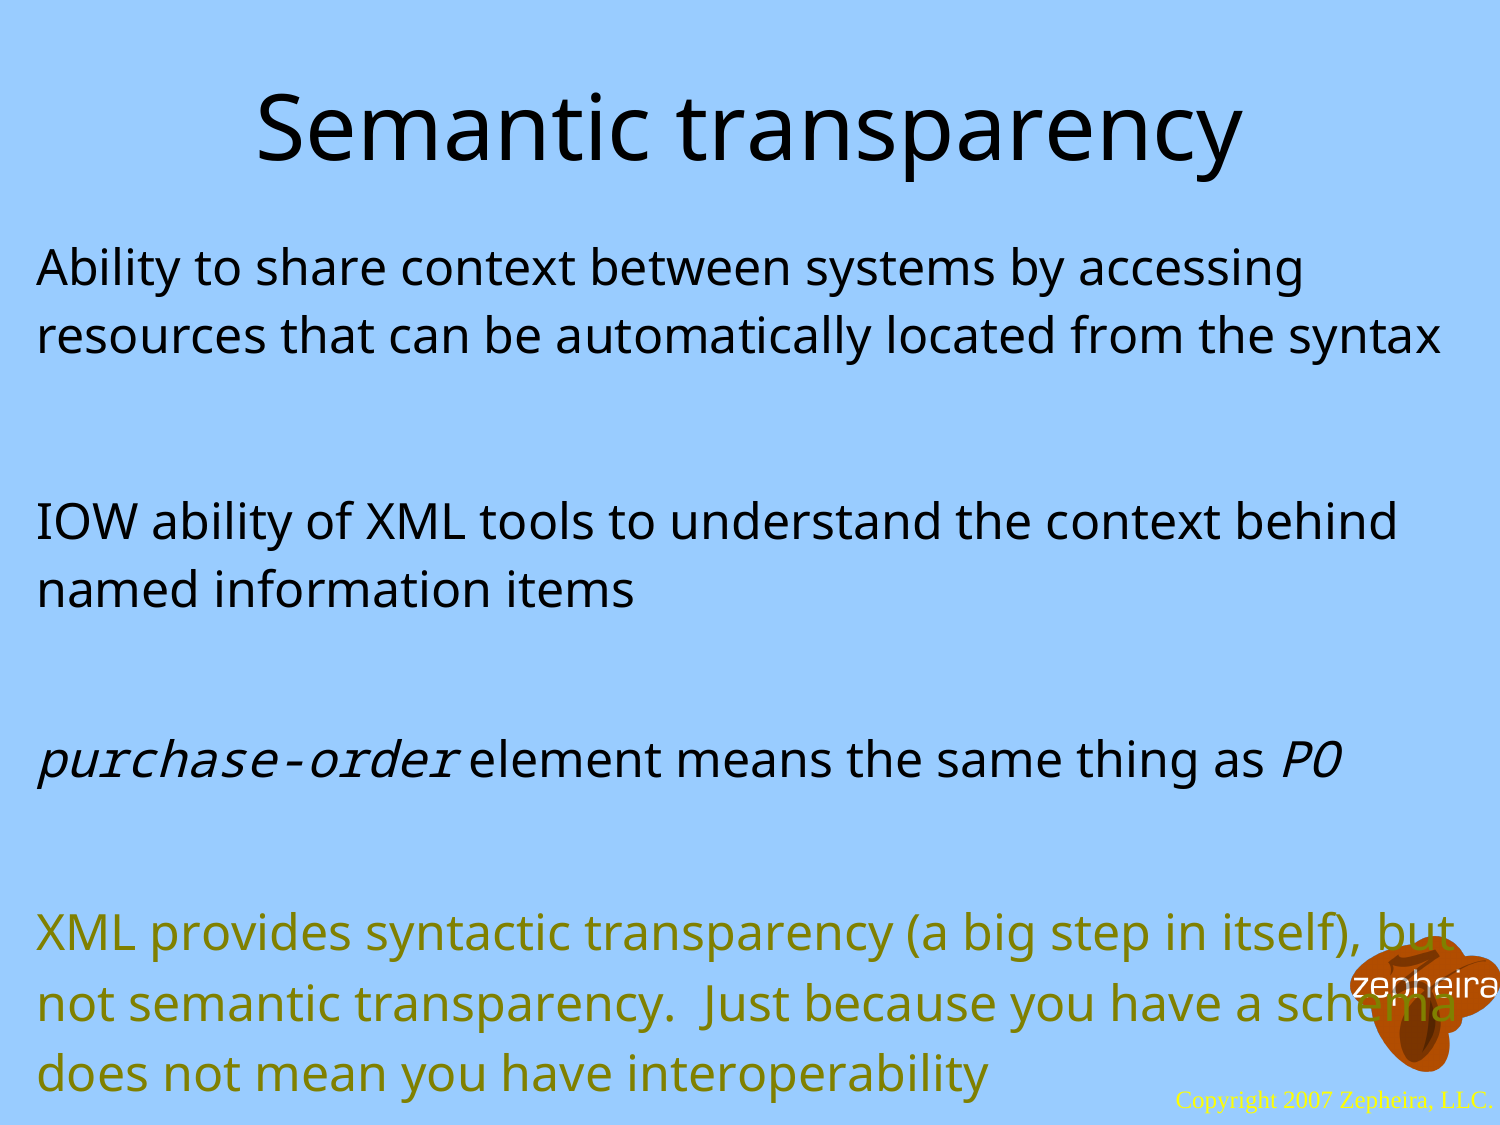

# Semantic transparency
Ability to share context between systems by accessing resources that can be automatically located from the syntax
IOW ability of XML tools to understand the context behind named information items
purchase-order element means the same thing as PO
XML provides syntactic transparency (a big step in itself), but not semantic transparency. Just because you have a schema does not mean you have interoperability